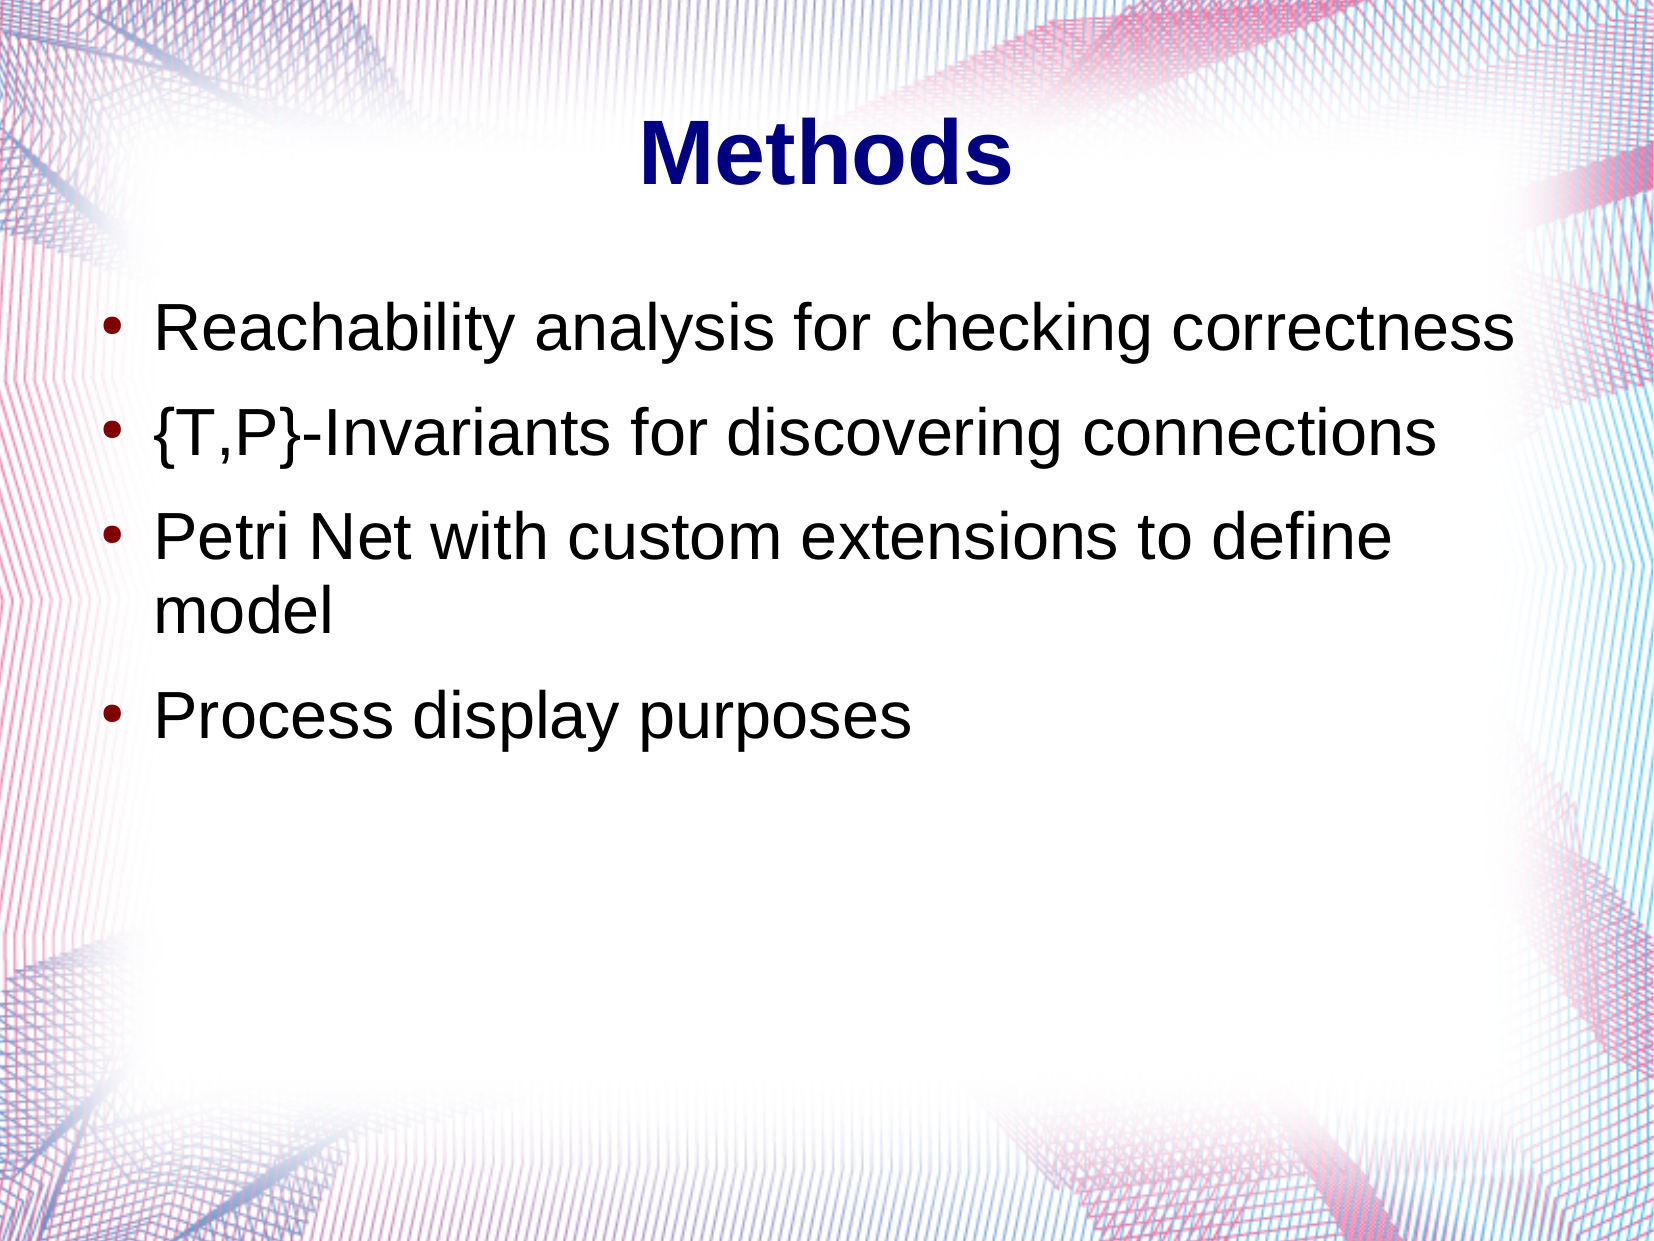

# Methods
Reachability analysis for checking correctness
{T,P}-Invariants for discovering connections
Petri Net with custom extensions to define model
Process display purposes